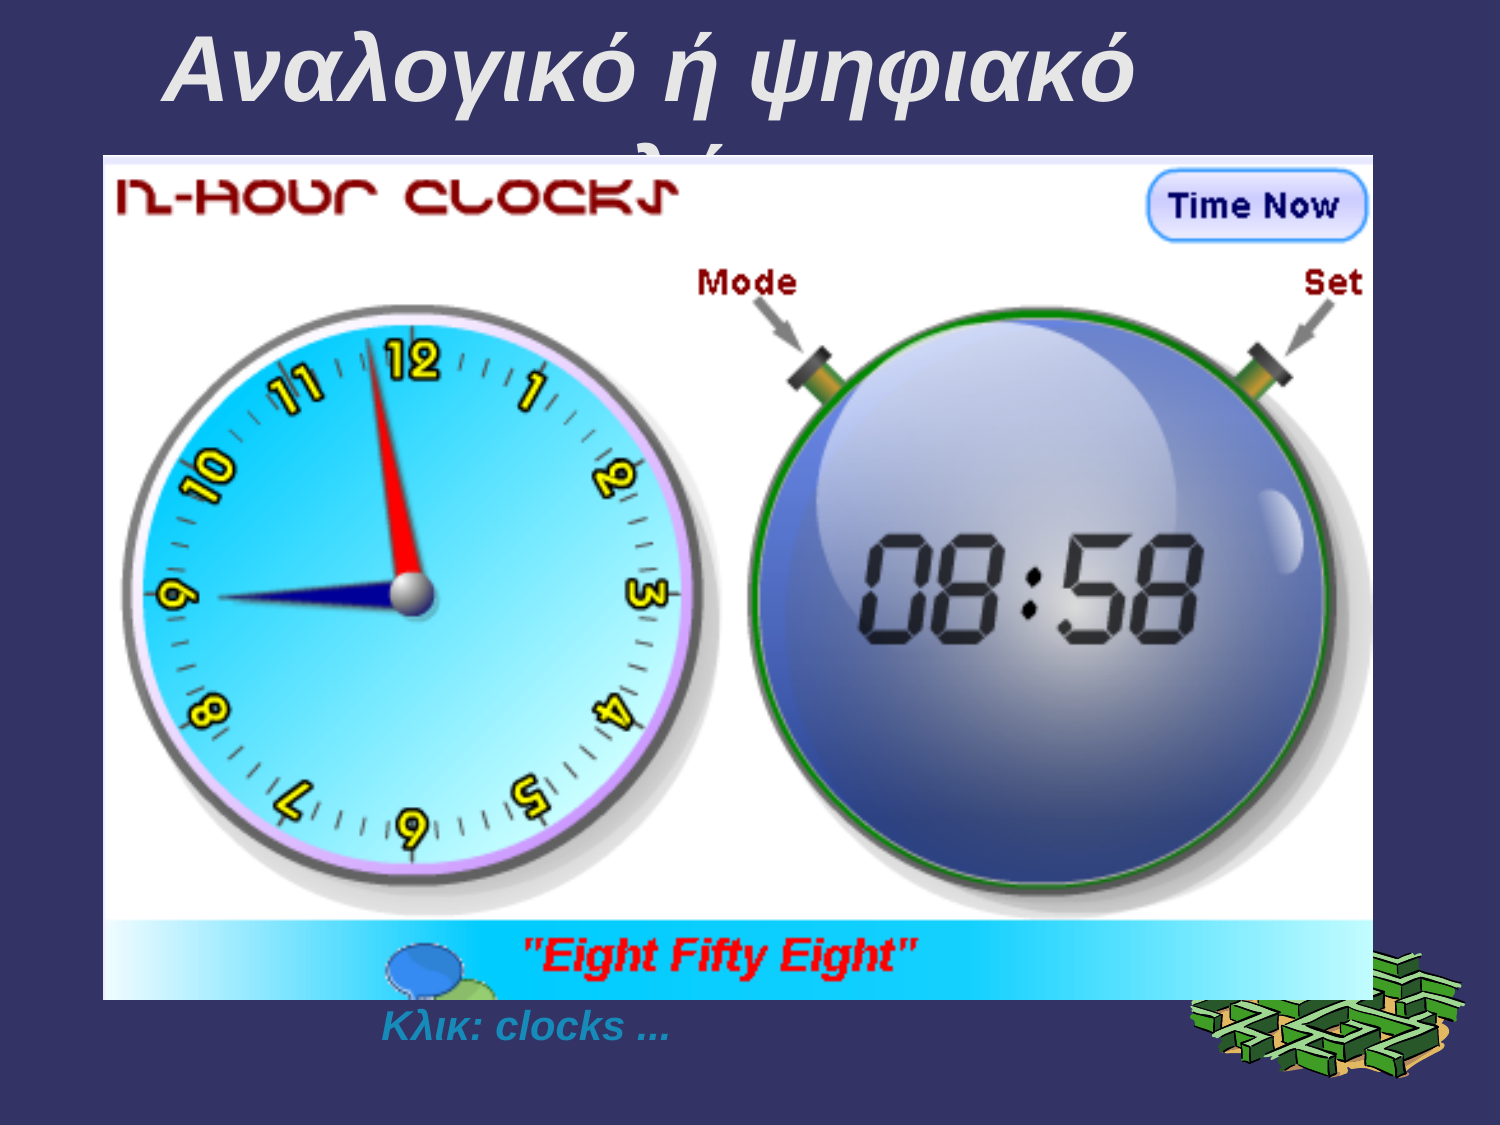

# Αναλογικό ή ψηφιακό ρολόι;
Κλικ: clocks ...